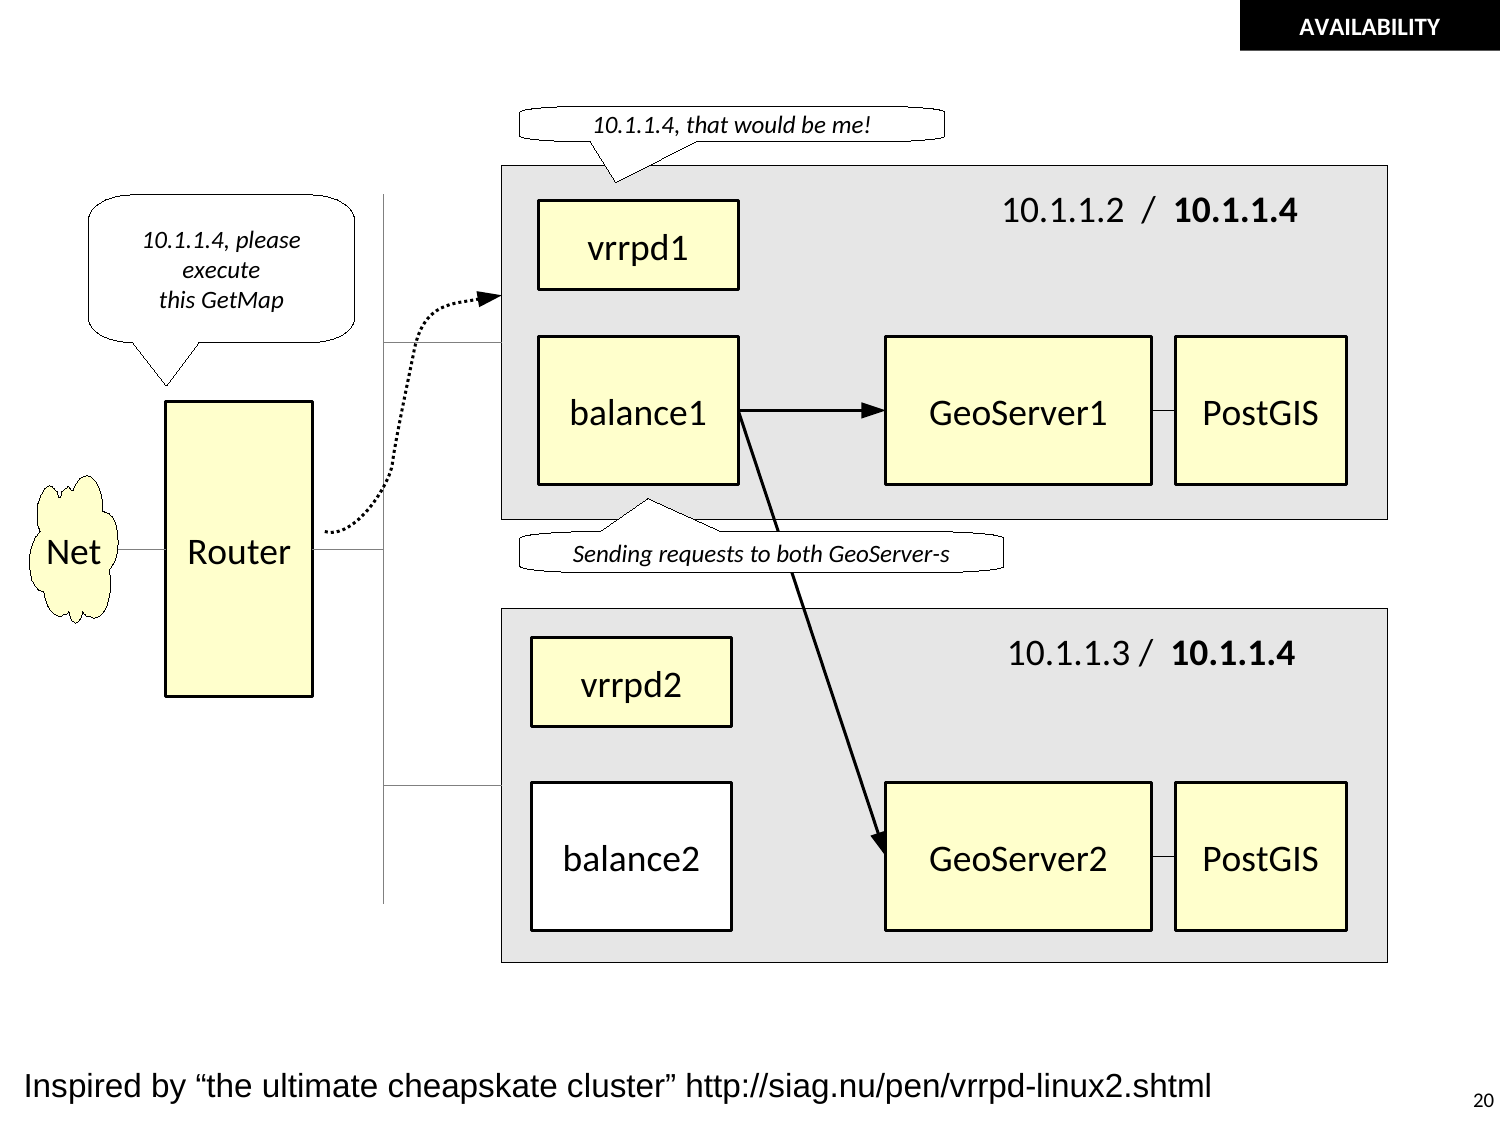

AVAILABILITY
10.1.1.4, that would be me!
10.1.1.2 / 10.1.1.4
10.1.1.4, please
execute
this GetMap
vrrpd1
balance1
GeoServer1
PostGIS
Router
Net
Sending requests to both GeoServer-s
10.1.1.3 / 10.1.1.4
vrrpd2
balance2
GeoServer2
PostGIS
Inspired by “the ultimate cheapskate cluster” http://siag.nu/pen/vrrpd-linux2.shtml
20